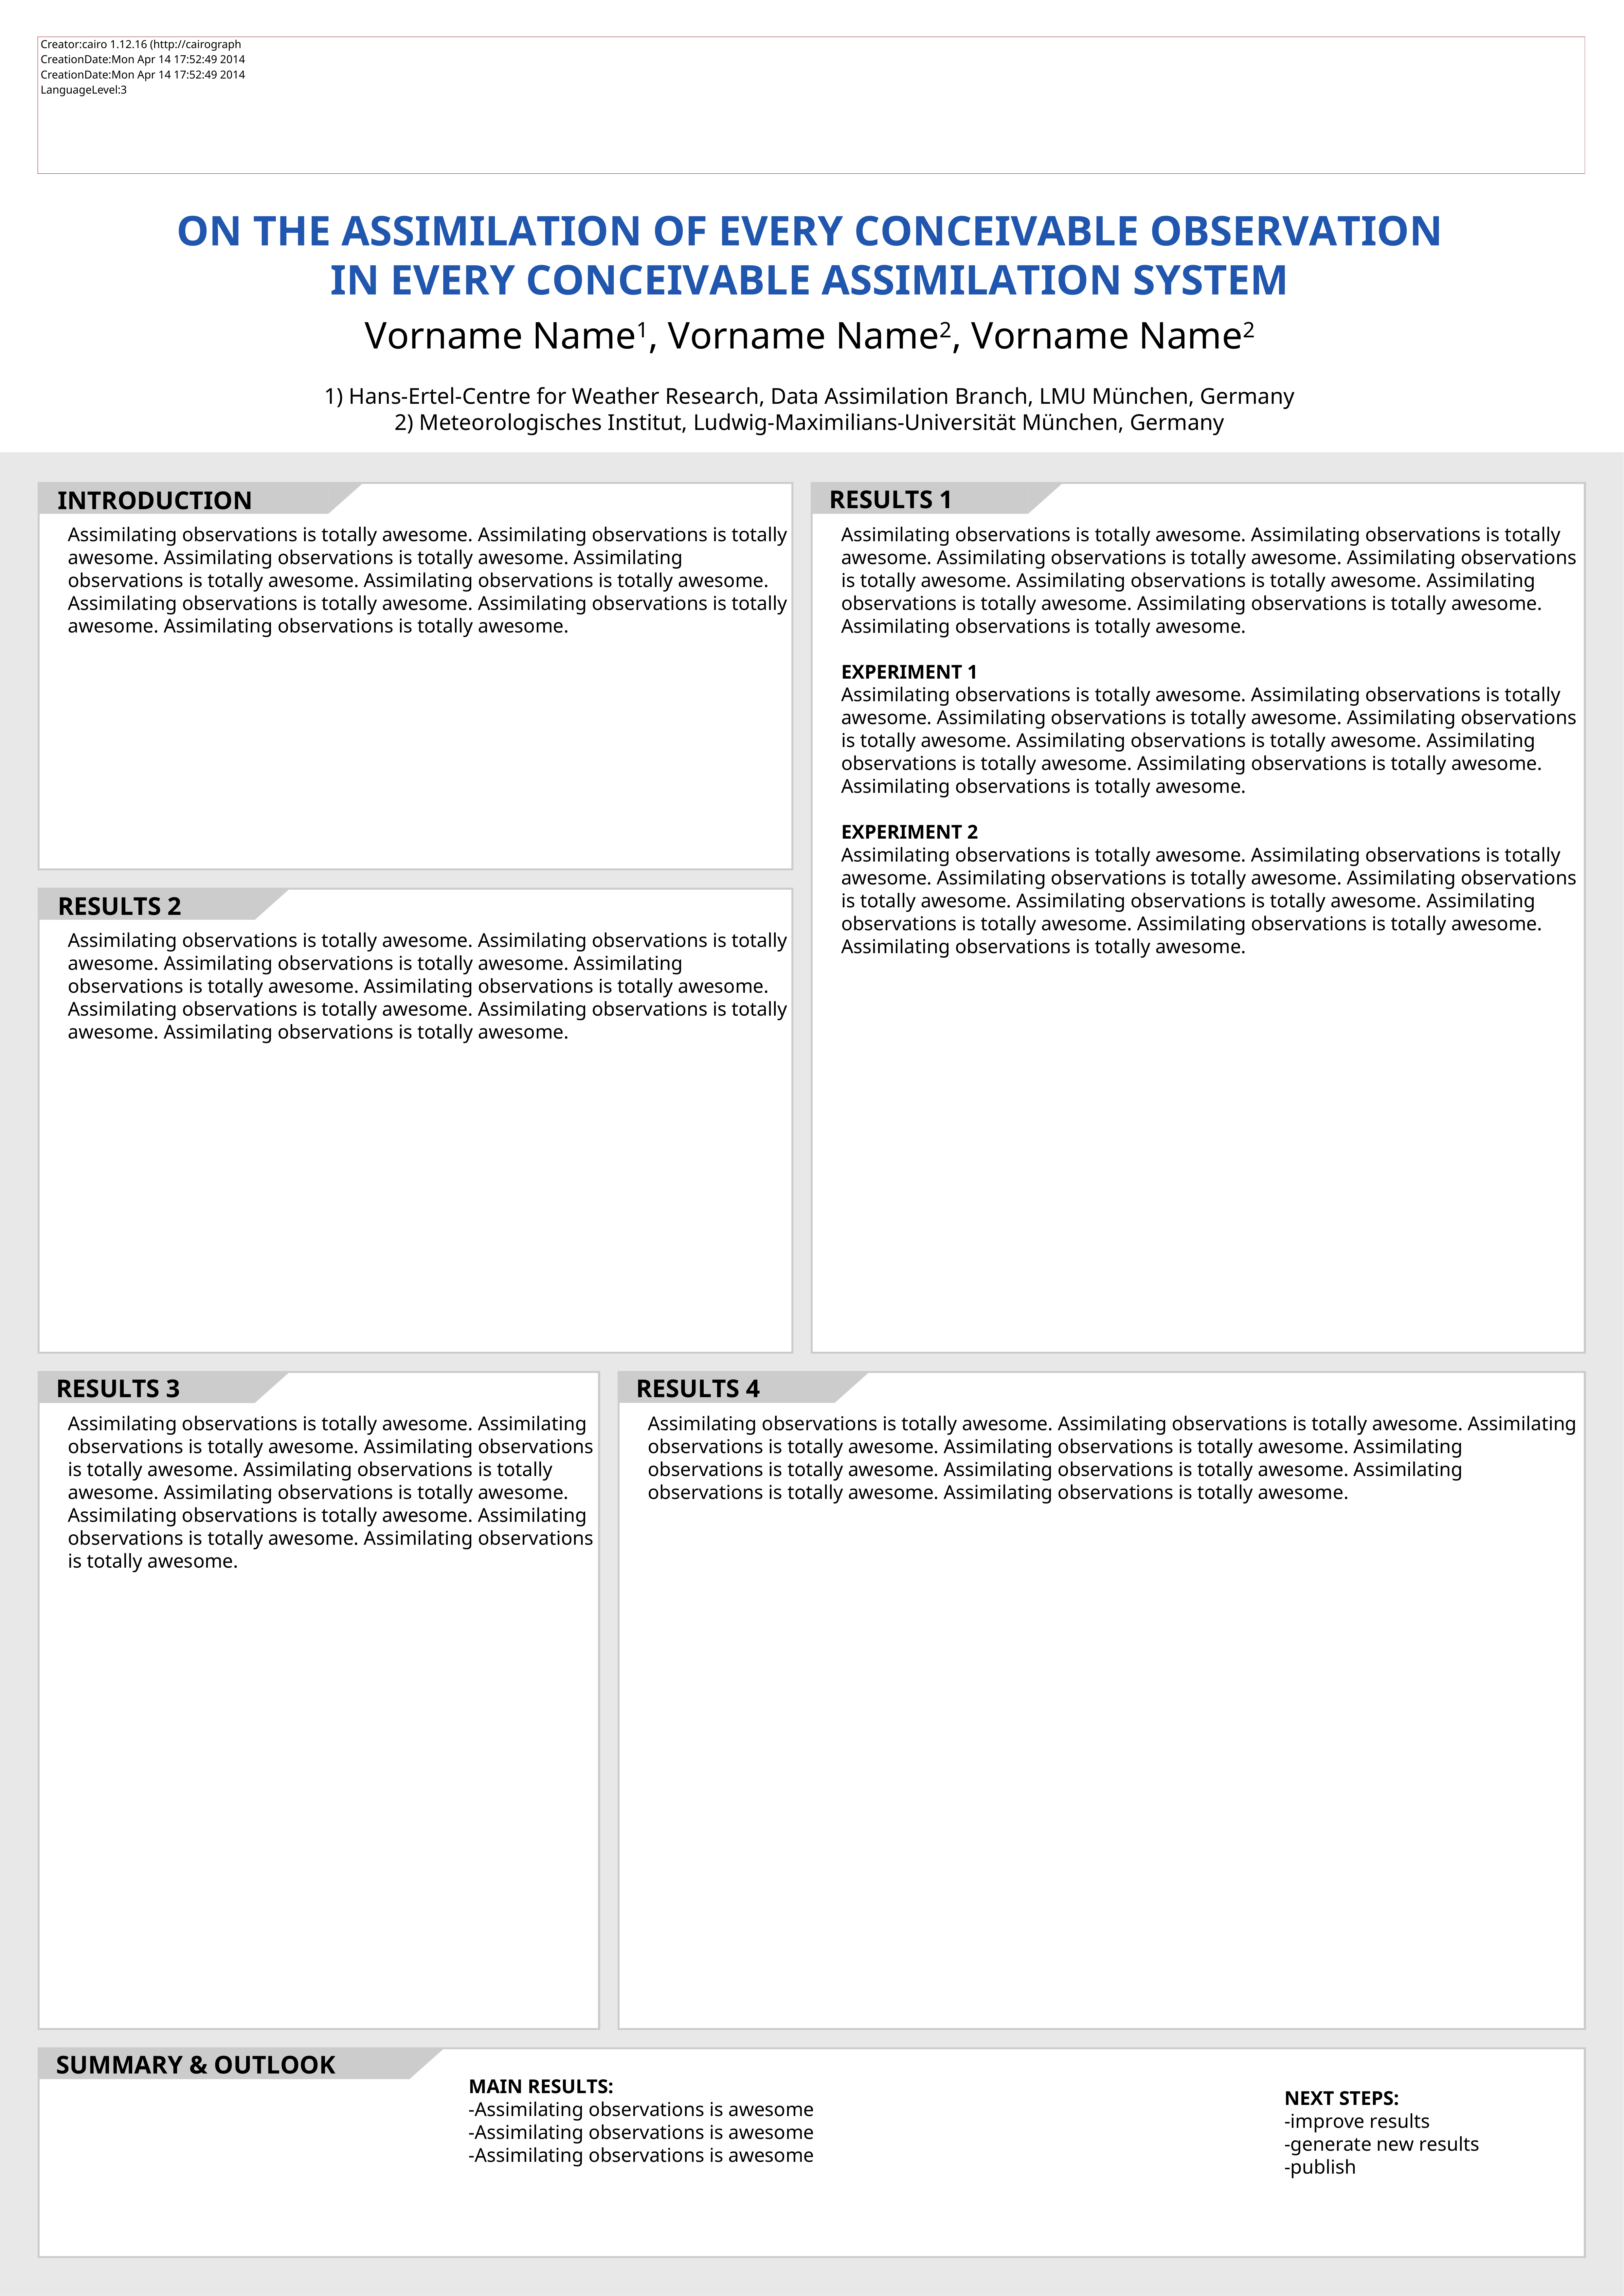

ON THE ASSIMILATION OF EVERY CONCEIVABLE OBSERVATION
IN EVERY CONCEIVABLE ASSIMILATION SYSTEM
Vorname Name1, Vorname Name2, Vorname Name2
 Hans-Ertel-Centre for Weather Research, Data Assimilation Branch, LMU München, Germany
 Meteorologisches Institut, Ludwig-Maximilians-Universität München, Germany
Assimilating observations is totally awesome. Assimilating observations is totally awesome. Assimilating observations is totally awesome. Assimilating observations is totally awesome. Assimilating observations is totally awesome. Assimilating observations is totally awesome. Assimilating observations is totally awesome. Assimilating observations is totally awesome.
 INTRODUCTION
Assimilating observations is totally awesome. Assimilating observations is totally awesome. Assimilating observations is totally awesome. Assimilating observations is totally awesome. Assimilating observations is totally awesome. Assimilating observations is totally awesome. Assimilating observations is totally awesome. Assimilating observations is totally awesome.
EXPERIMENT 1
Assimilating observations is totally awesome. Assimilating observations is totally awesome. Assimilating observations is totally awesome. Assimilating observations is totally awesome. Assimilating observations is totally awesome. Assimilating observations is totally awesome. Assimilating observations is totally awesome. Assimilating observations is totally awesome.
EXPERIMENT 2
Assimilating observations is totally awesome. Assimilating observations is totally awesome. Assimilating observations is totally awesome. Assimilating observations is totally awesome. Assimilating observations is totally awesome. Assimilating observations is totally awesome. Assimilating observations is totally awesome. Assimilating observations is totally awesome.
 RESULTS 1
Assimilating observations is totally awesome. Assimilating observations is totally awesome. Assimilating observations is totally awesome. Assimilating observations is totally awesome. Assimilating observations is totally awesome. Assimilating observations is totally awesome. Assimilating observations is totally awesome. Assimilating observations is totally awesome.
 RESULTS 2
Assimilating observations is totally awesome. Assimilating observations is totally awesome. Assimilating observations is totally awesome. Assimilating observations is totally awesome. Assimilating observations is totally awesome. Assimilating observations is totally awesome. Assimilating observations is totally awesome. Assimilating observations is totally awesome.
 RESULTS 3
Assimilating observations is totally awesome. Assimilating observations is totally awesome. Assimilating observations is totally awesome. Assimilating observations is totally awesome. Assimilating observations is totally awesome. Assimilating observations is totally awesome. Assimilating observations is totally awesome. Assimilating observations is totally awesome.
 RESULTS 4
 SUMMARY & OUTLOOK
MAIN RESULTS:
-Assimilating observations is awesome
-Assimilating observations is awesome
-Assimilating observations is awesome
NEXT STEPS:
-improve results
-generate new results
-publish